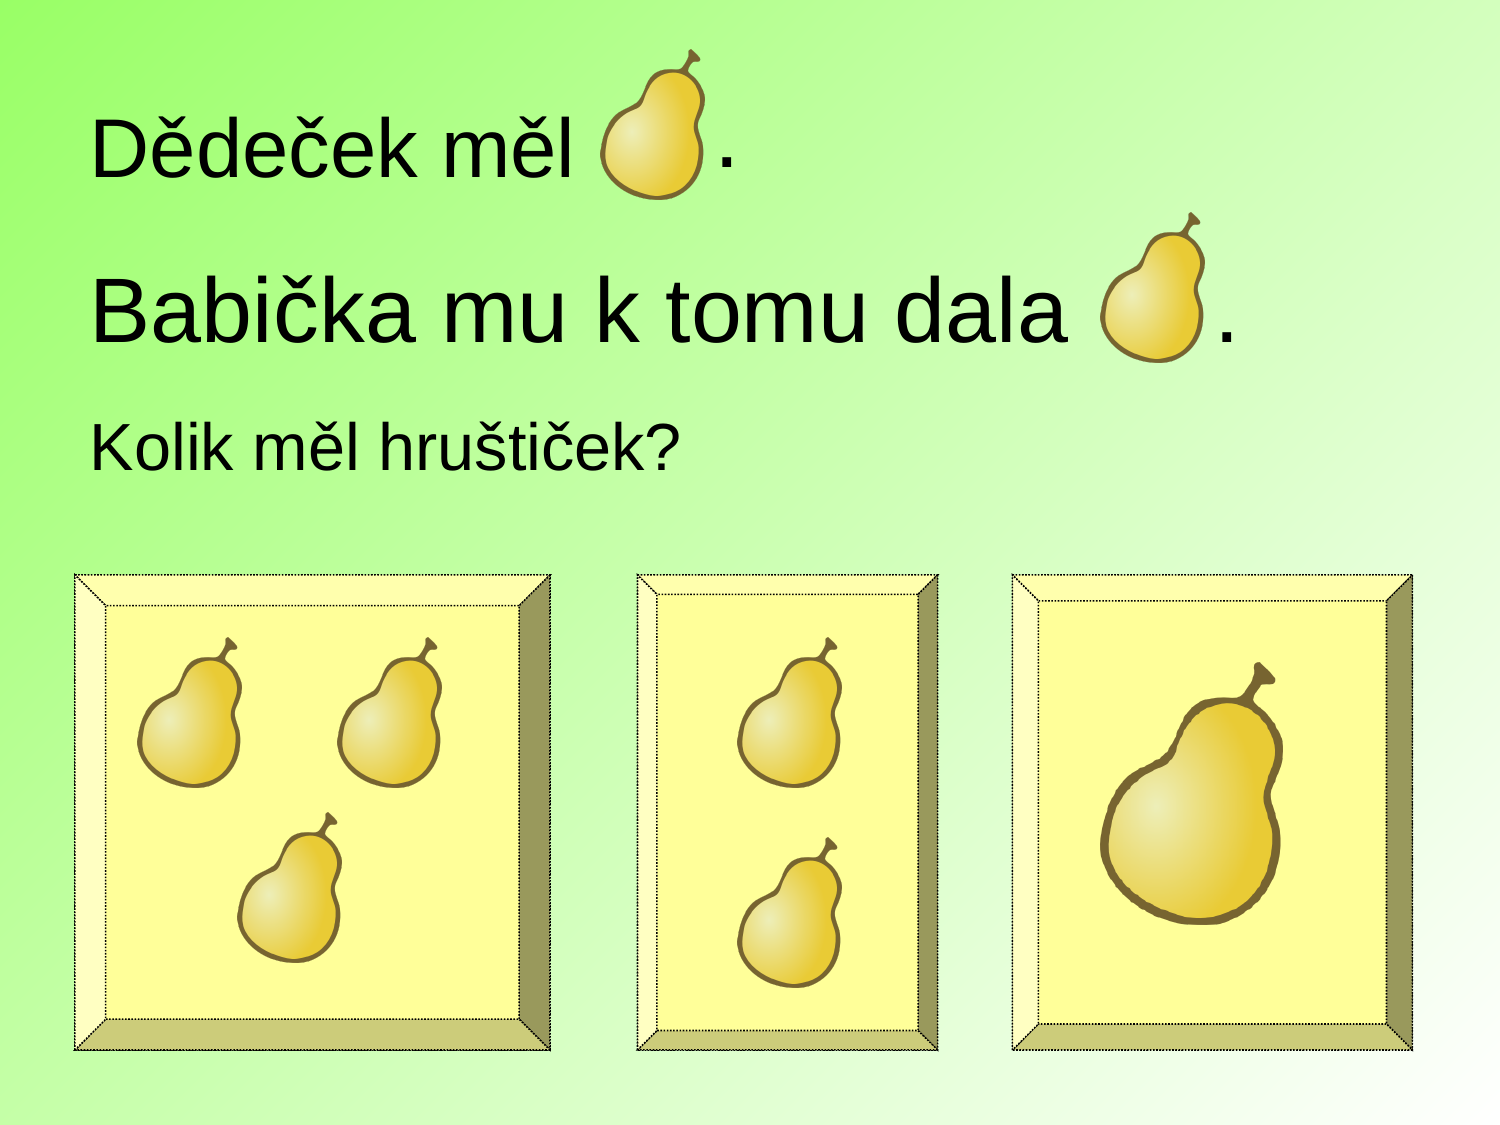

.
# Dědeček měl
Babička mu k tomu dala
.
Kolik měl hruštiček?